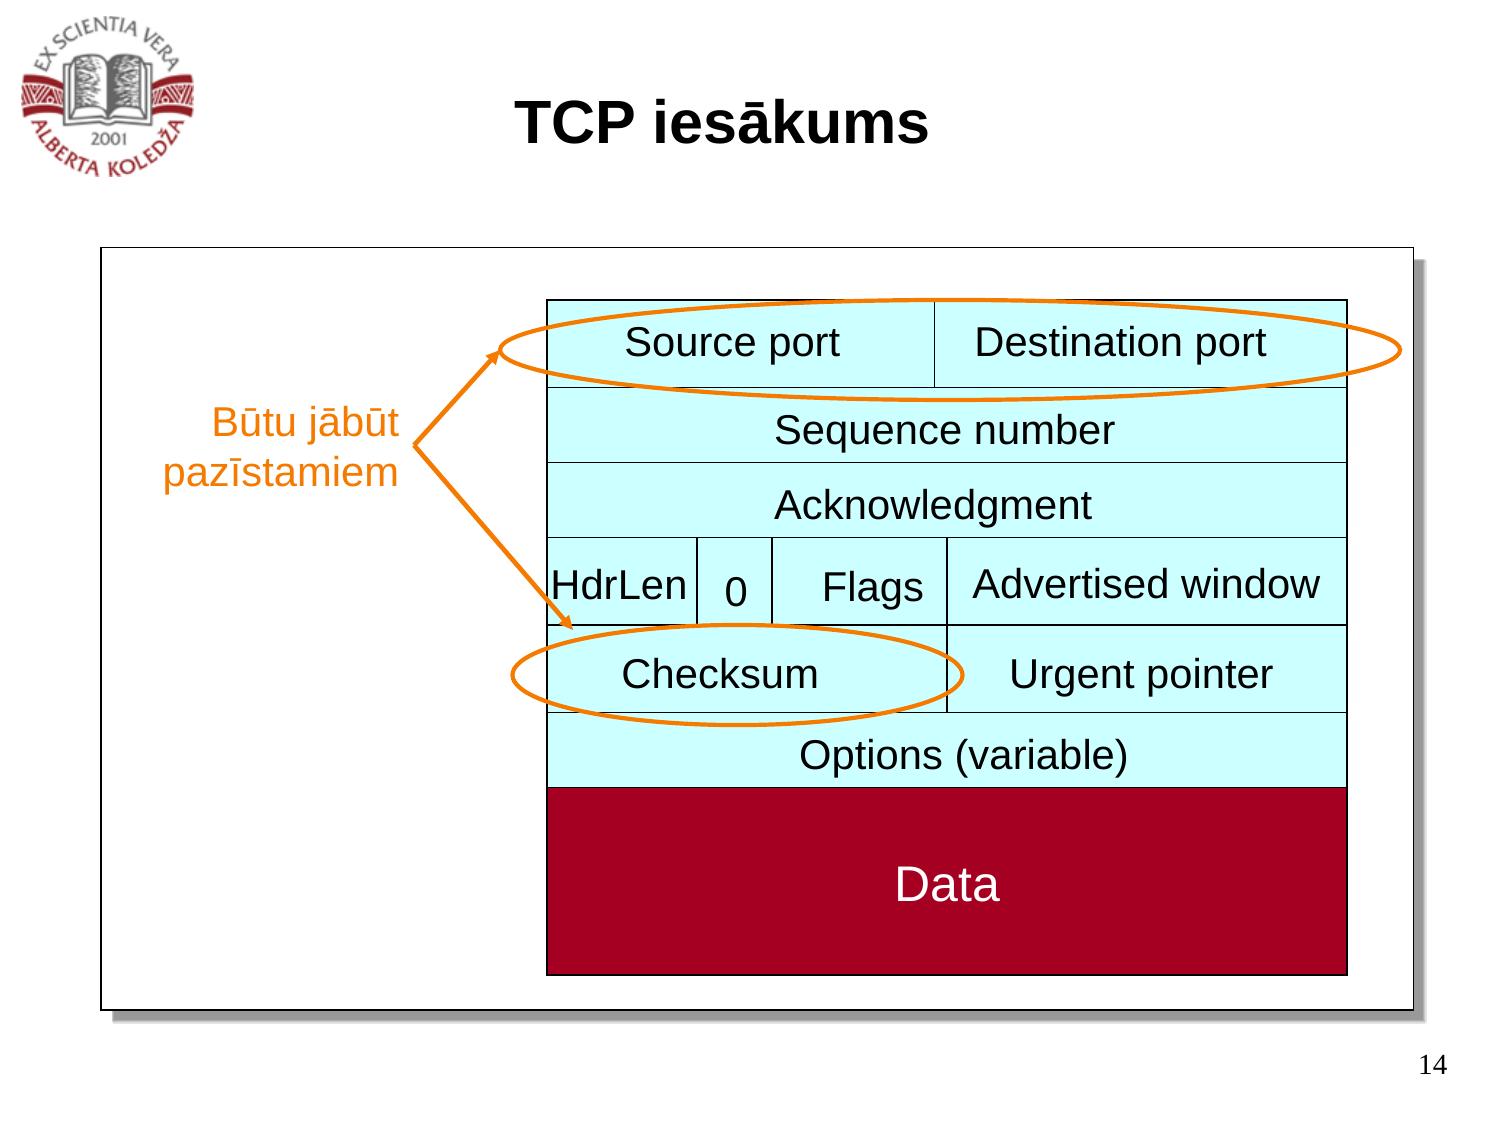

# TCP iesākums
Source port
Destination port
Būtu jābūt
pazīstamiem
Sequence number
Acknowledgment
Advertised window
HdrLen
Flags
0
Checksum
Urgent pointer
Options (variable)
Data